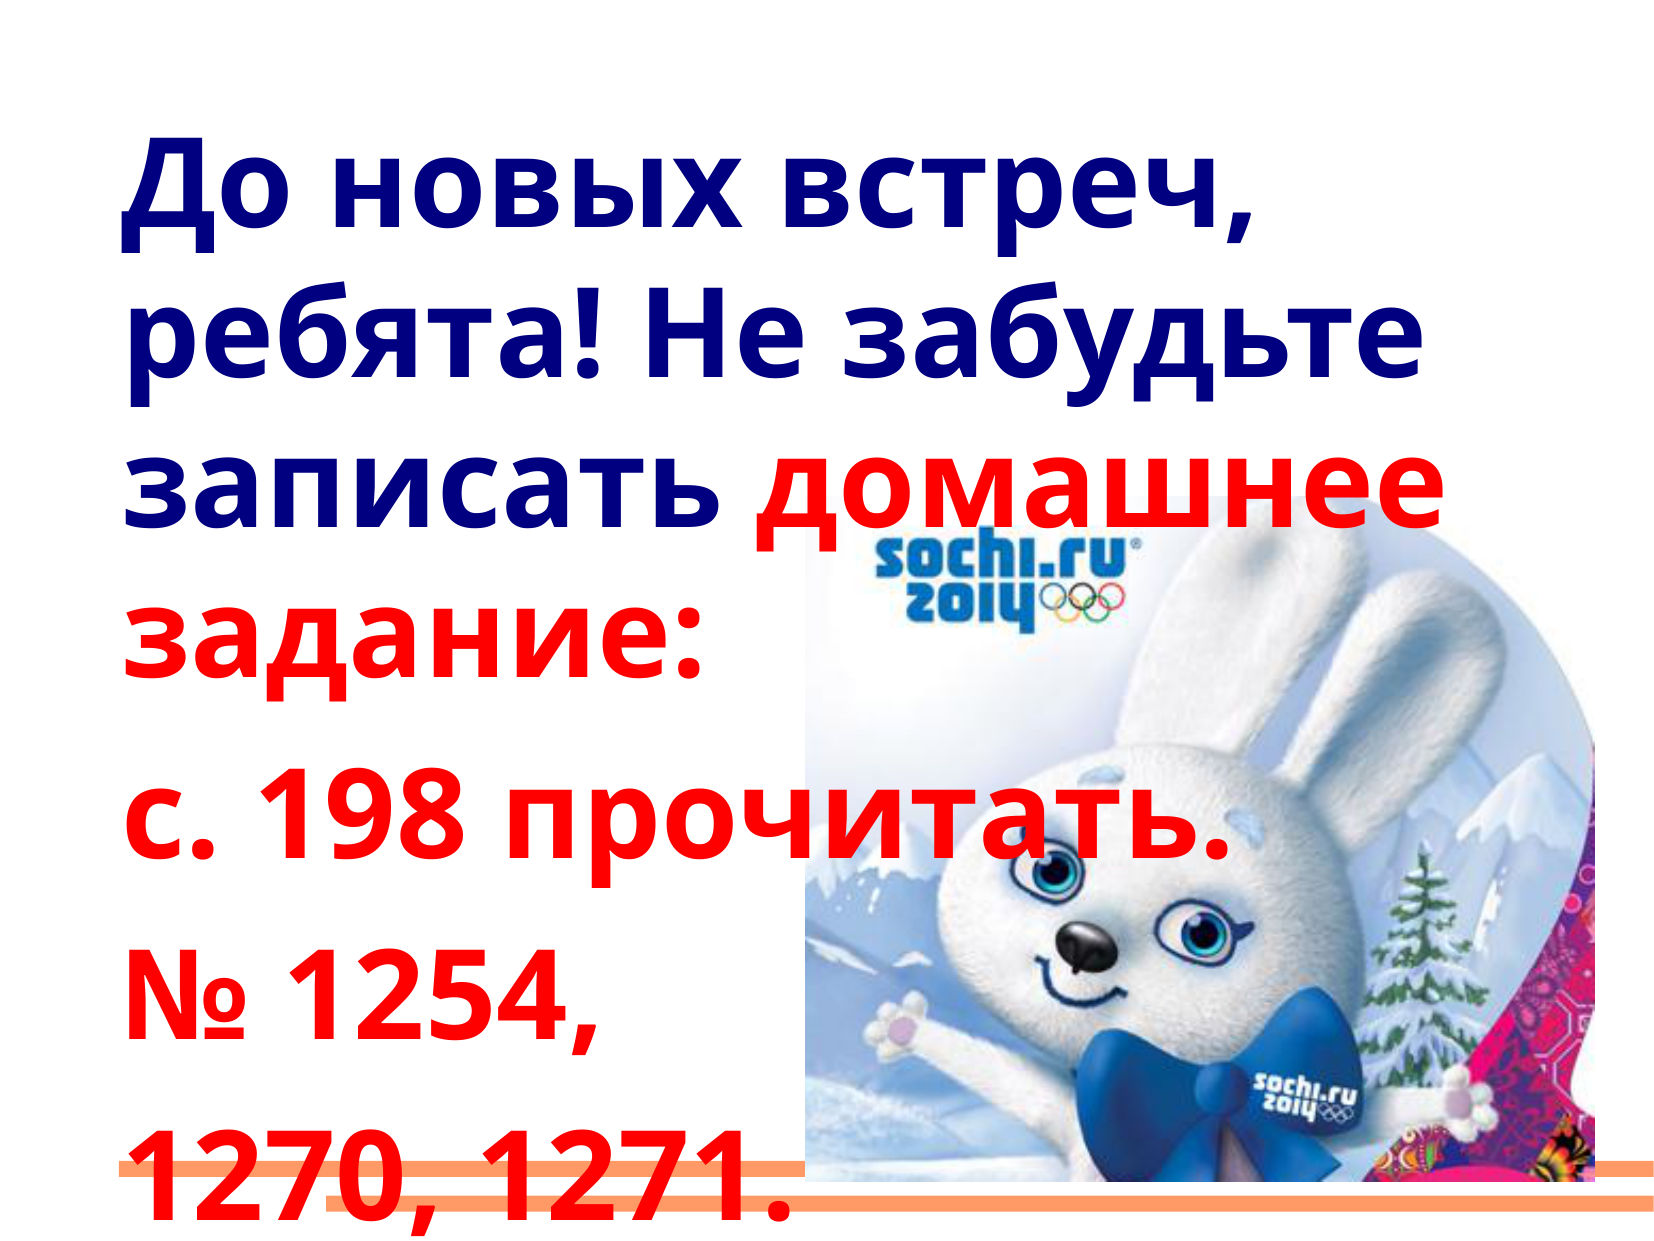

До новых встреч, ребята! Не забудьте записать домашнее задание:
с. 198 прочитать.
№ 1254,
1270, 1271.